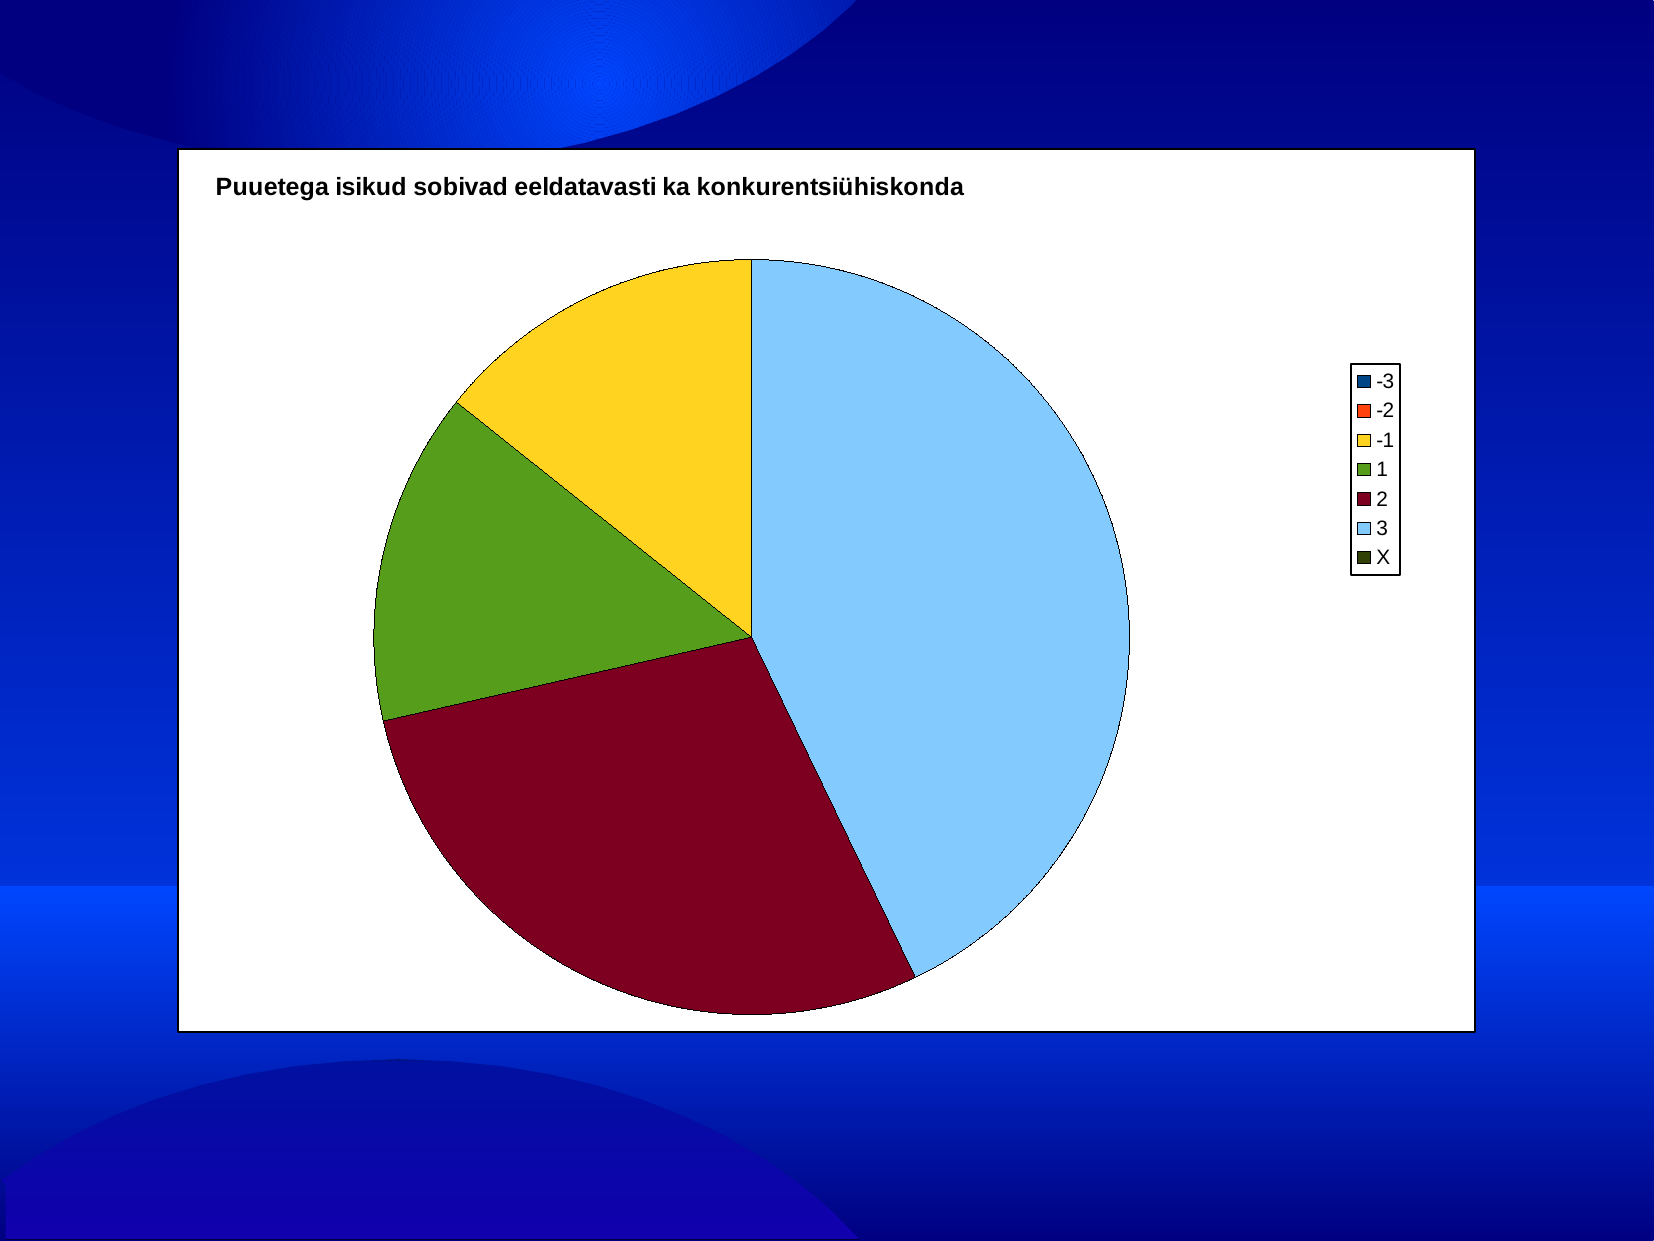

### Chart: Puuetega isikud sobivad eeldatavasti ka konkurentsiühiskonda
| Category | Rida 79 |
|---|---|
| -3 | None |
| -2 | None |
| -1 | 3.0 |
| 1 | 3.0 |
| 2 | 6.0 |
| 3 | 9.0 |
| X | None |